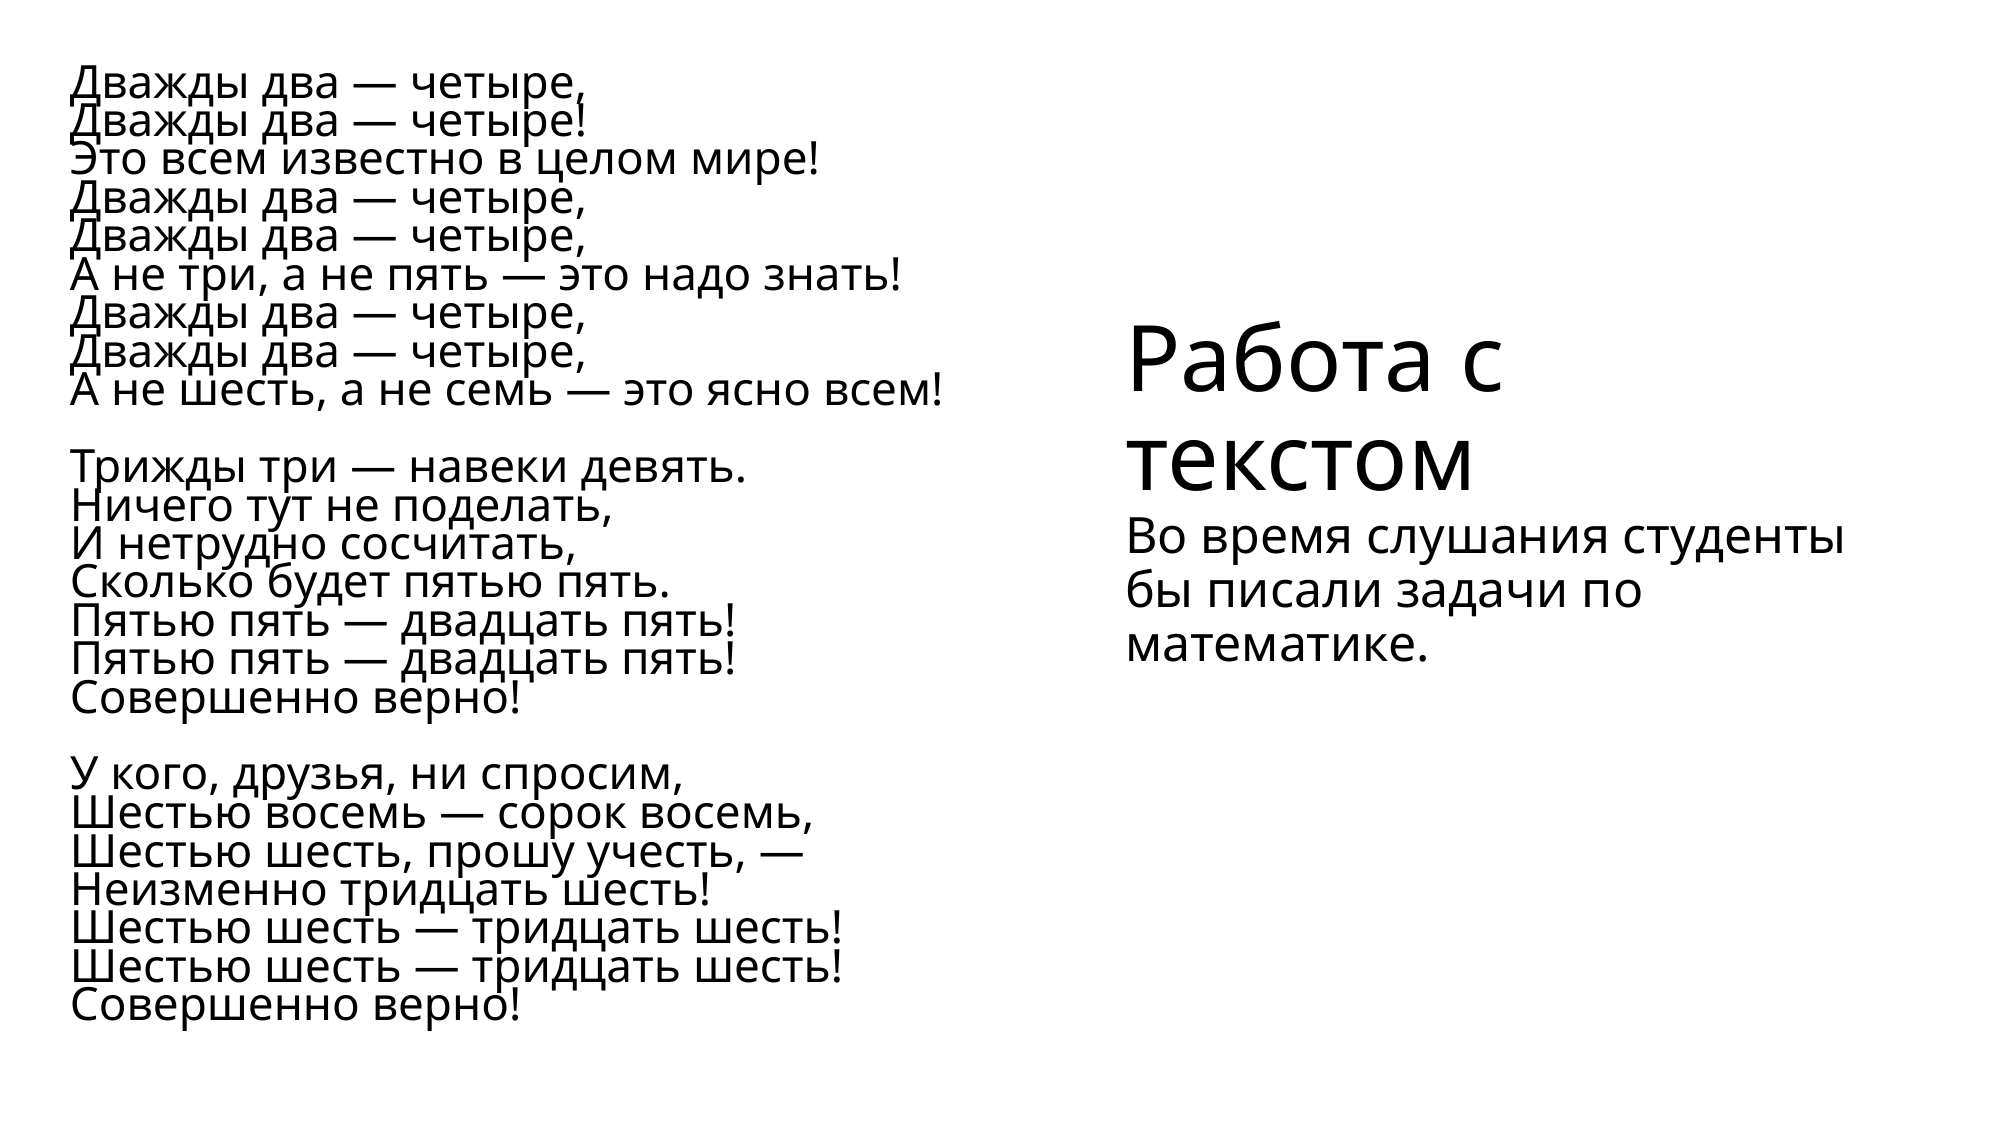

Дважды два — четыре,
Дважды два — четыре!
Это всем известно в целом мире!
Дважды два — четыре,
Дважды два — четыре,
А не три, а не пять — это надо знать!
Дважды два — четыре,
Дважды два — четыре,
А не шесть, а не семь — это ясно всем!
Трижды три — навеки девять.
Ничего тут не поделать,
И нетрудно сосчитать,
Сколько будет пятью пять.
Пятью пять — двадцать пять!
Пятью пять — двадцать пять!
Совершенно верно!
У кого, друзья, ни спросим,
Шестью восемь — сорок восемь,
Шестью шесть, прошу учесть, —
Неизменно тридцать шесть!
Шестью шесть — тридцать шесть!
Шестью шесть — тридцать шесть!
Совершенно верно!
# Работа с текстом Во время слушания студенты бы писали задачи по математике.